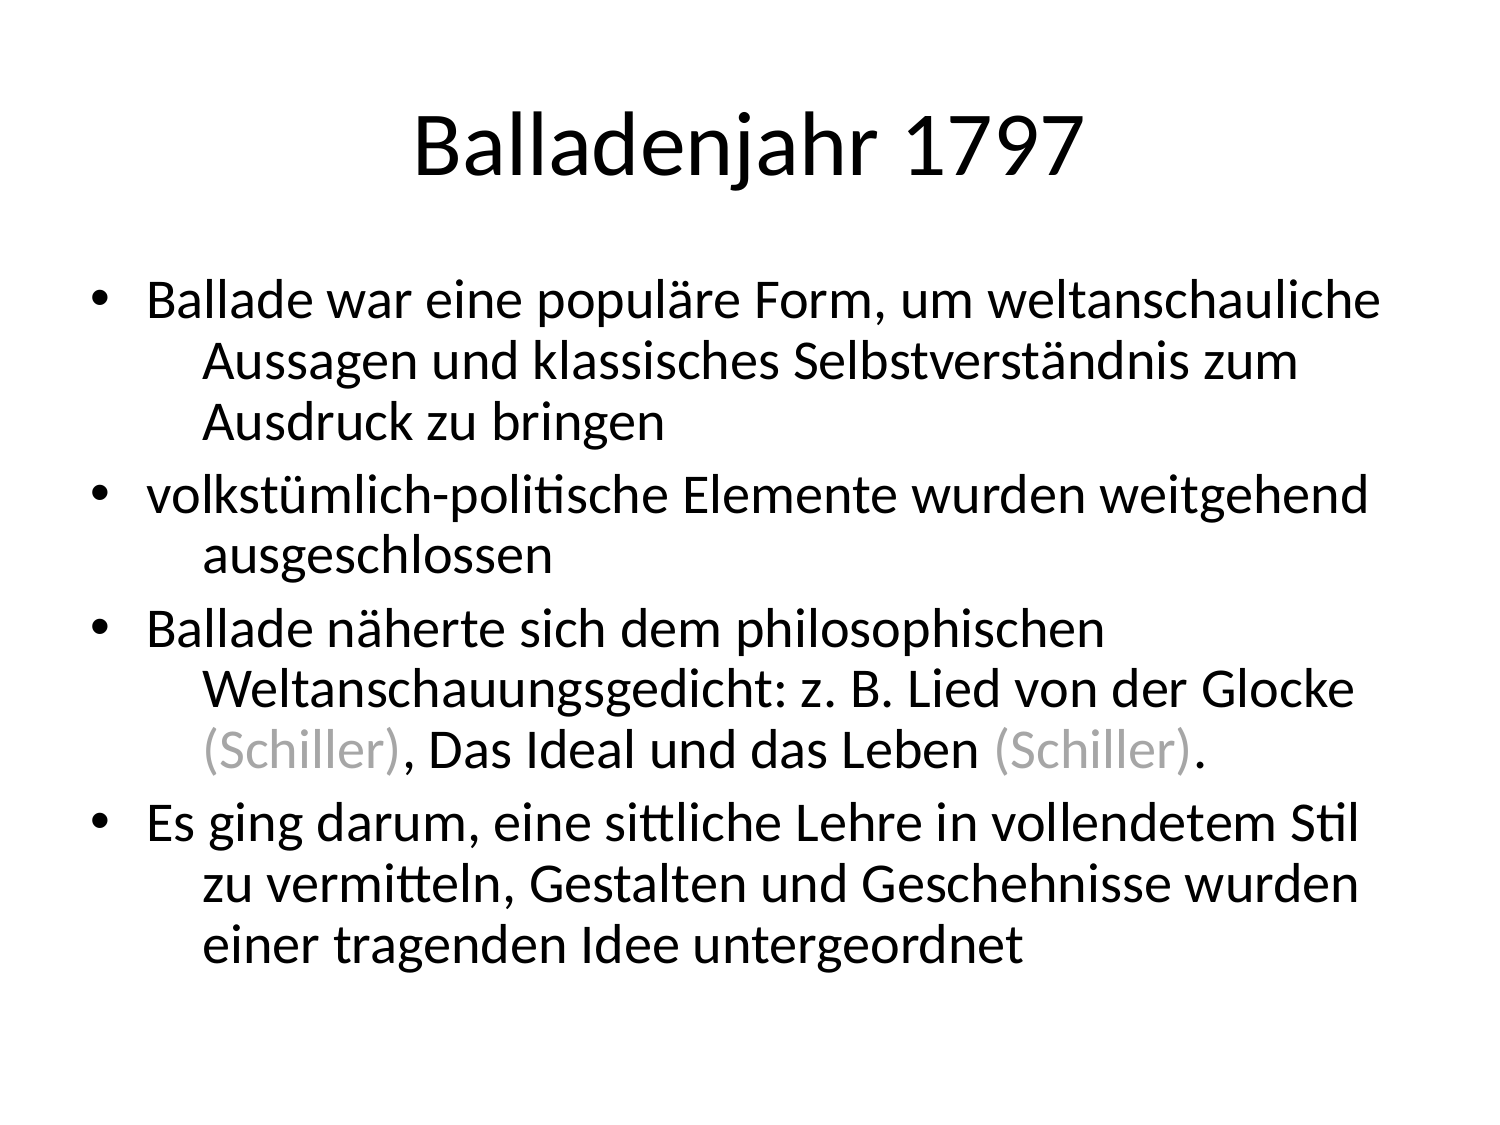

# Balladenjahr 1797
Ballade war eine populäre Form, um weltanschauliche Aussagen und klassisches Selbstverständnis zum Ausdruck zu bringen
volkstümlich-politische Elemente wurden weitgehend ausgeschlossen
Ballade näherte sich dem philosophischen Weltanschauungsgedicht: z. B. Lied von der Glocke (Schiller), Das Ideal und das Leben (Schiller).
Es ging darum, eine sittliche Lehre in vollendetem Stil zu vermitteln, Gestalten und Geschehnisse wurden einer tragenden Idee untergeordnet